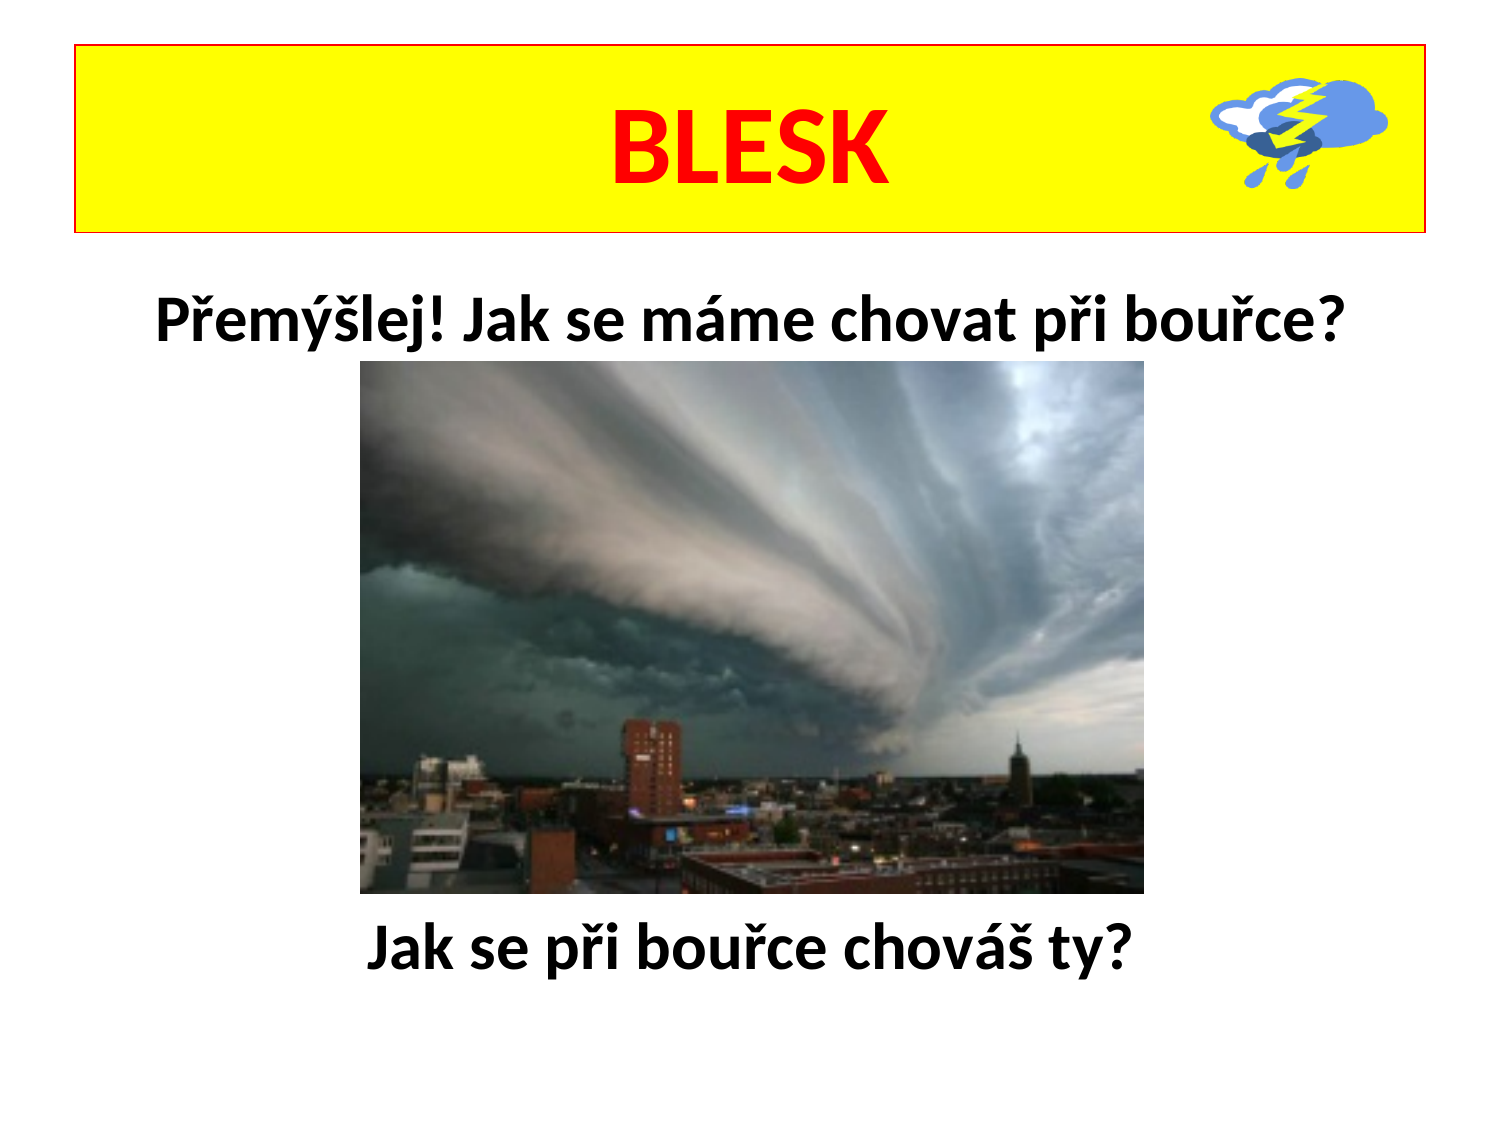

# BLESK
Přemýšlej! Jak se máme chovat při bouřce?
Jak se při bouřce chováš ty?